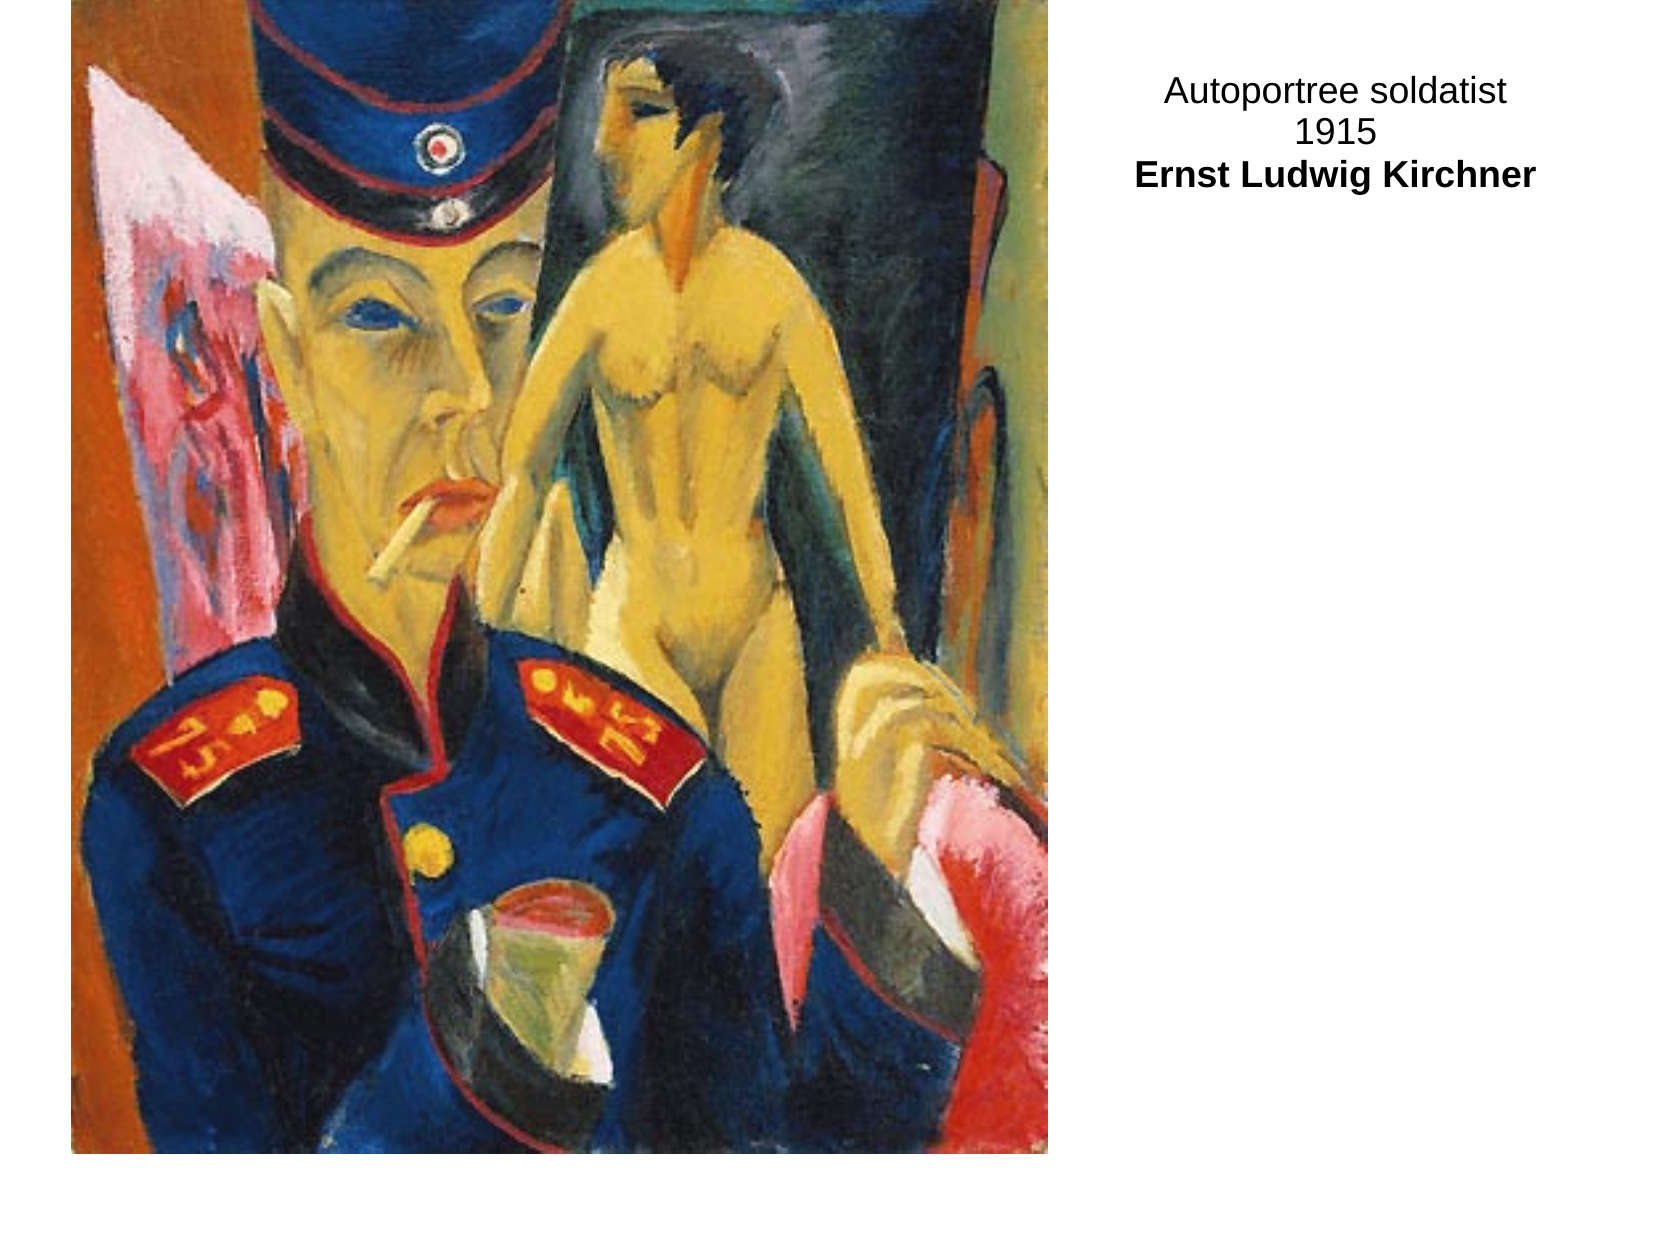

# Autoportree soldatist 1915 Ernst Ludwig Kirchner